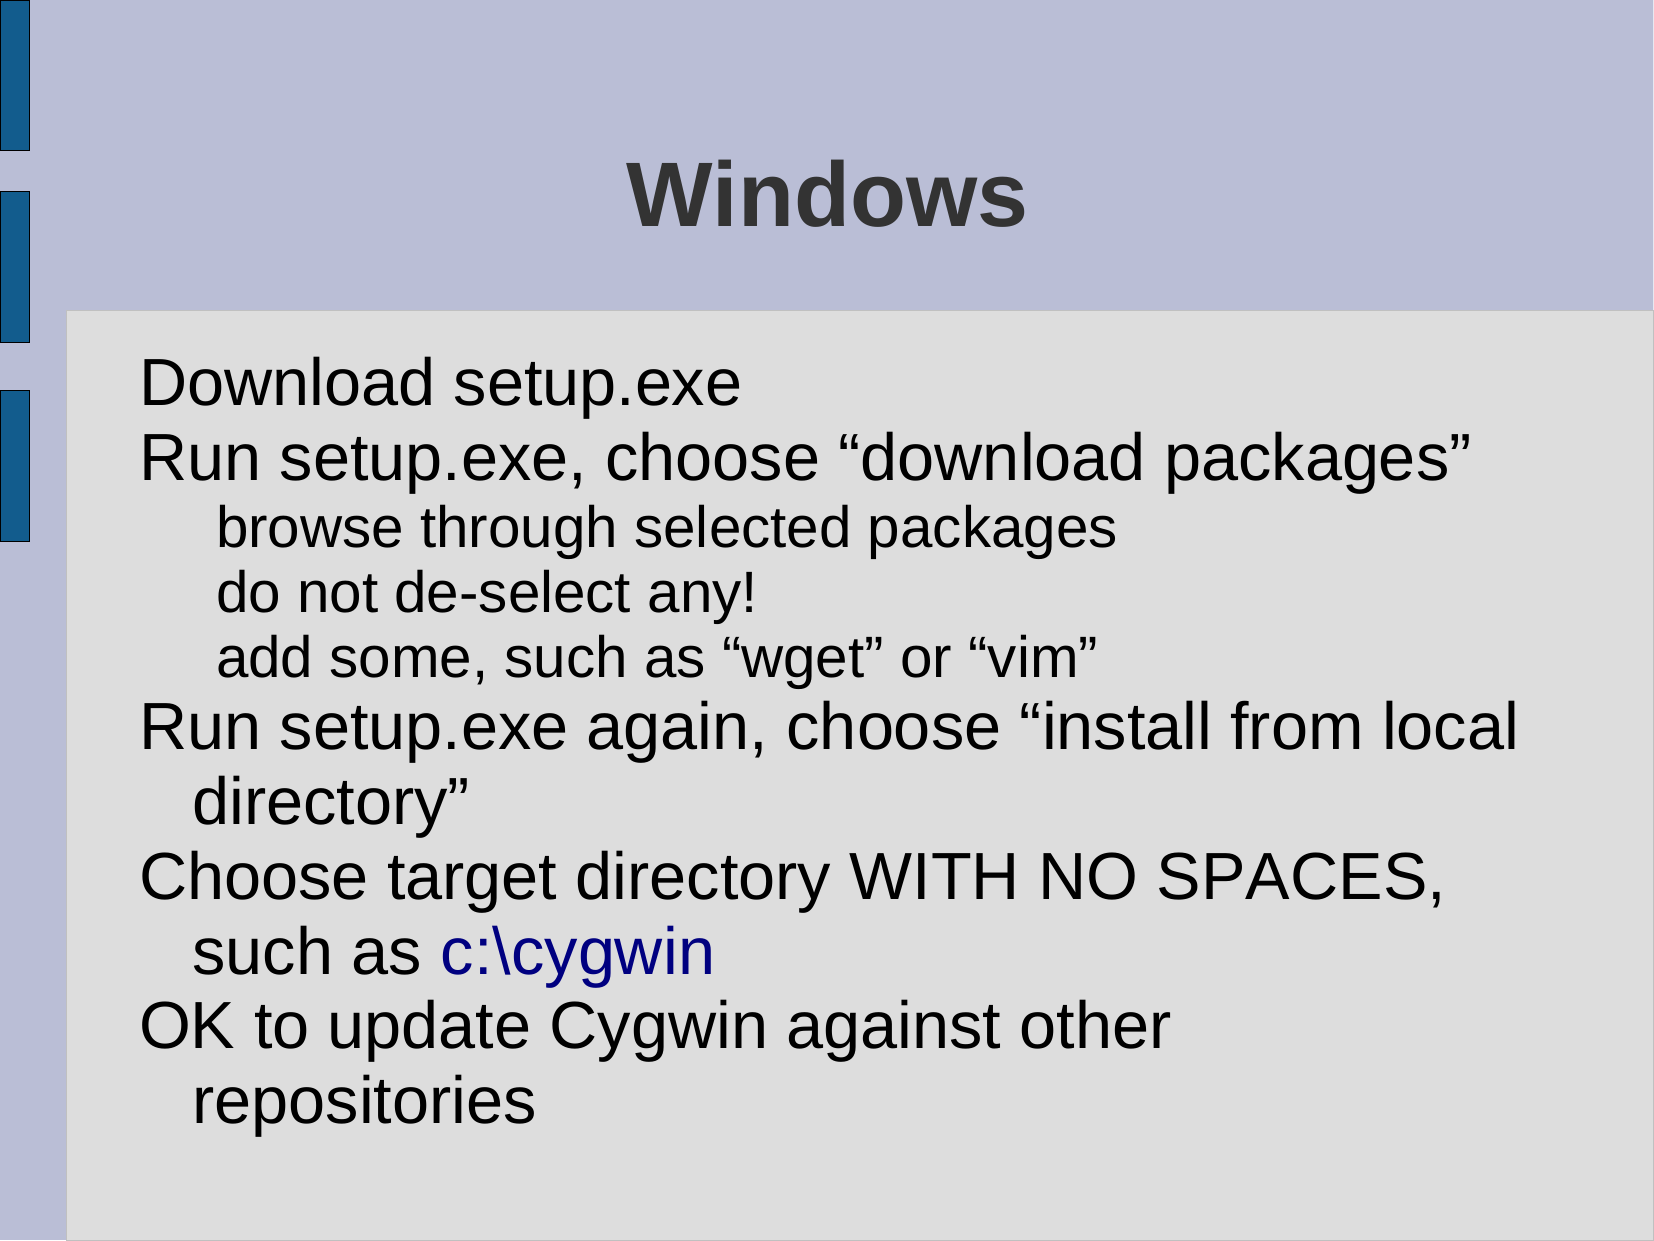

# Windows
Download setup.exe
Run setup.exe, choose “download packages”
browse through selected packages
do not de-select any!
add some, such as “wget” or “vim”
Run setup.exe again, choose “install from local directory”
Choose target directory WITH NO SPACES, such as c:\cygwin
OK to update Cygwin against other repositories